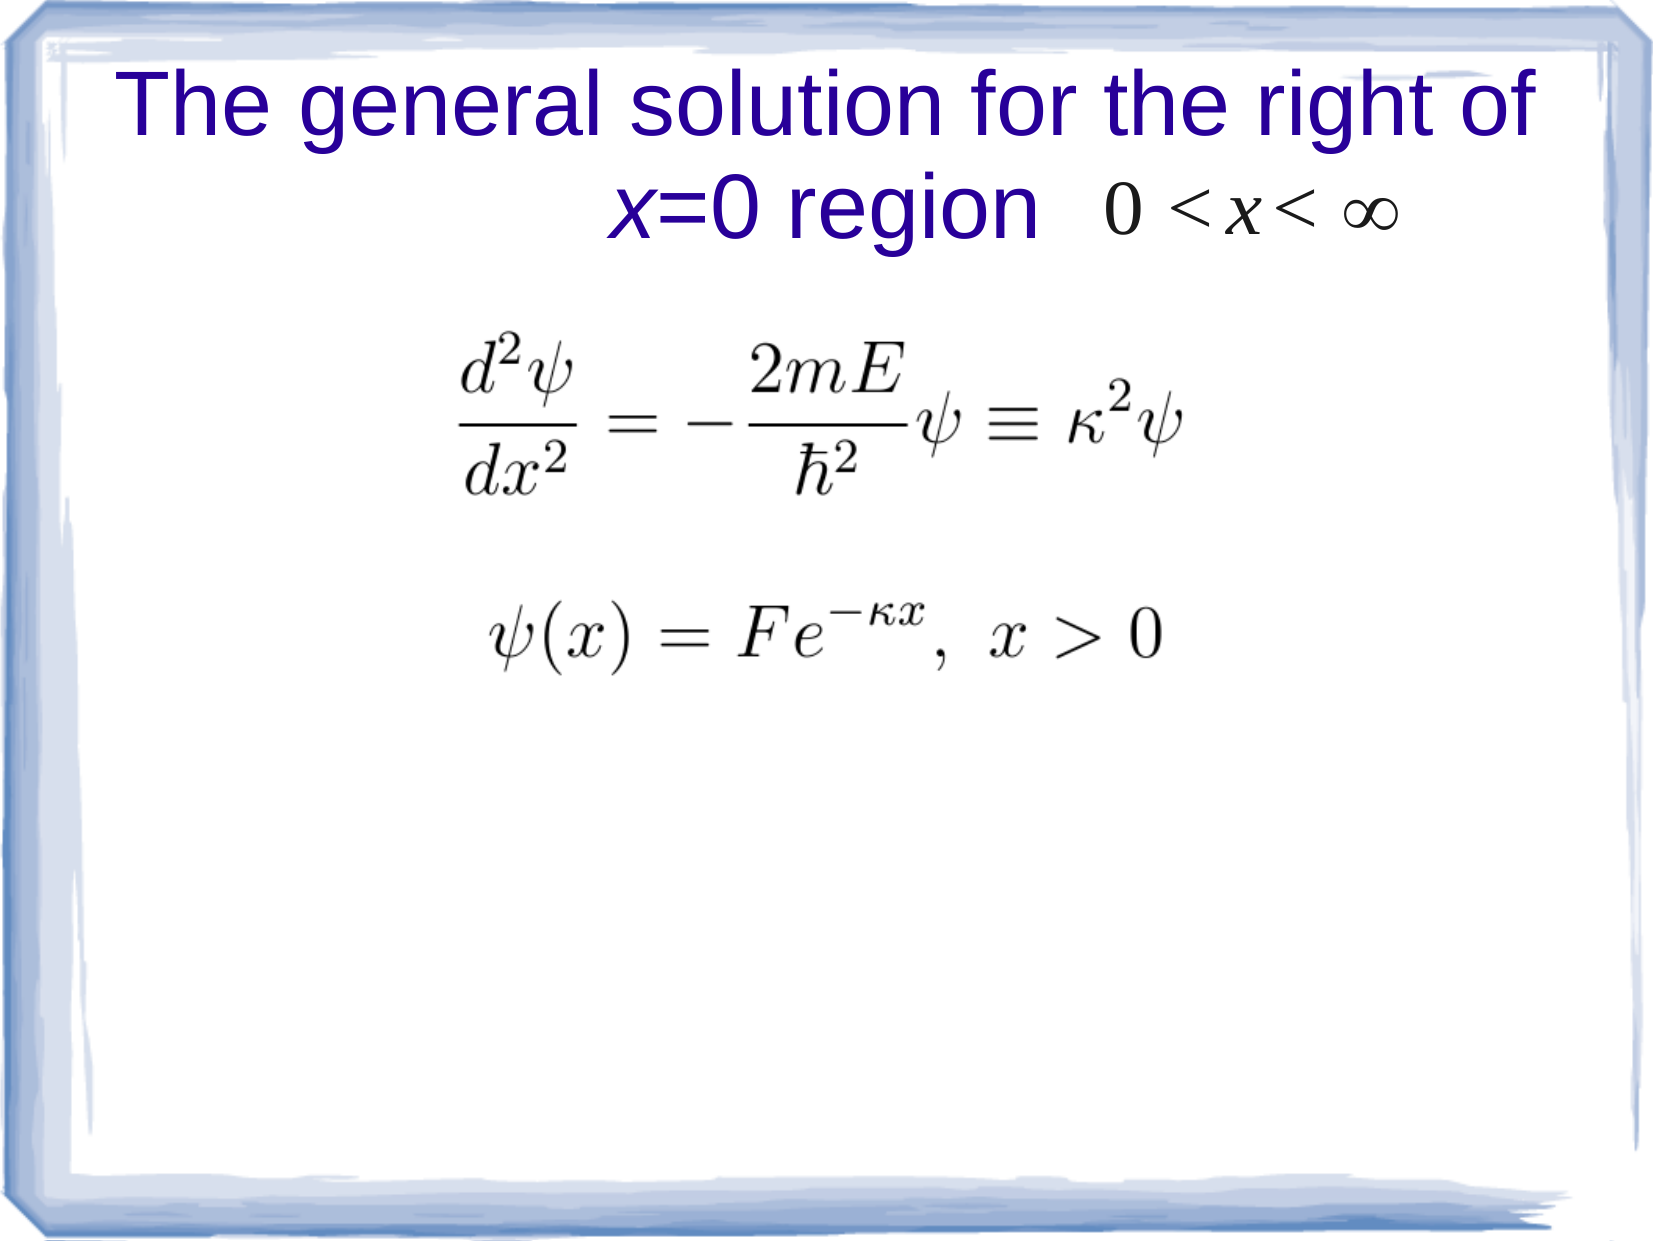

# The general solution for the right of x=0 region